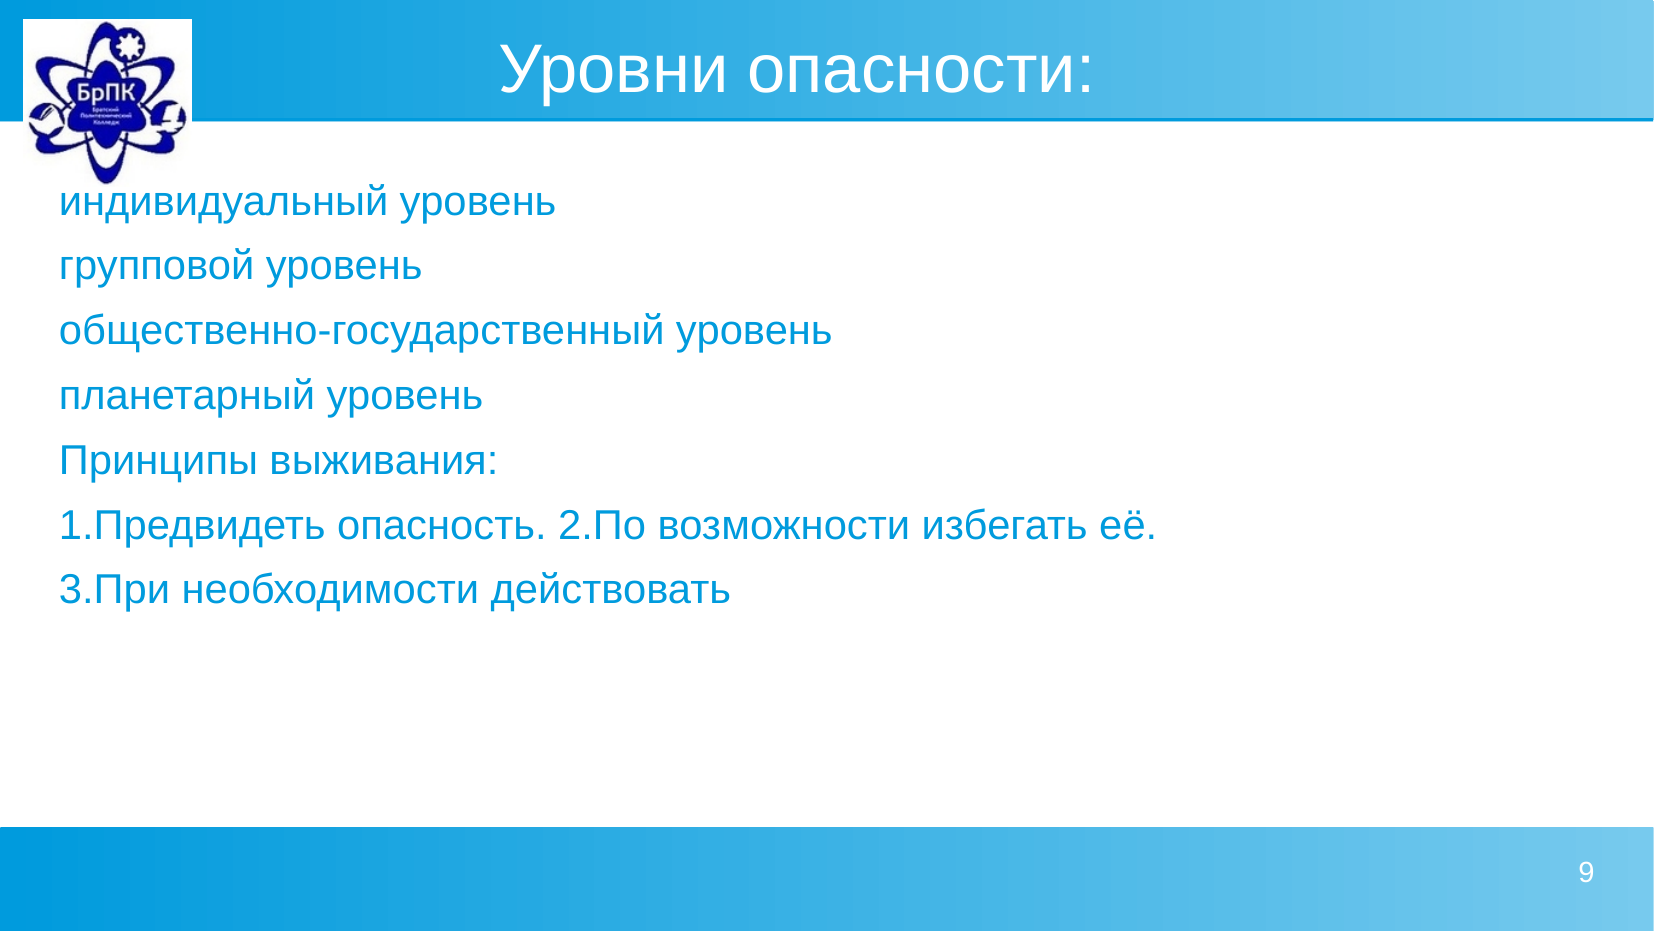

# Уровни опасности:
индивидуальный уровень
групповой уровень
общественно-государственный уровень
планетарный уровень
Принципы выживания:
1.Предвидеть опасность. 2.По возможности избегать её.
3.При необходимости действовать
9